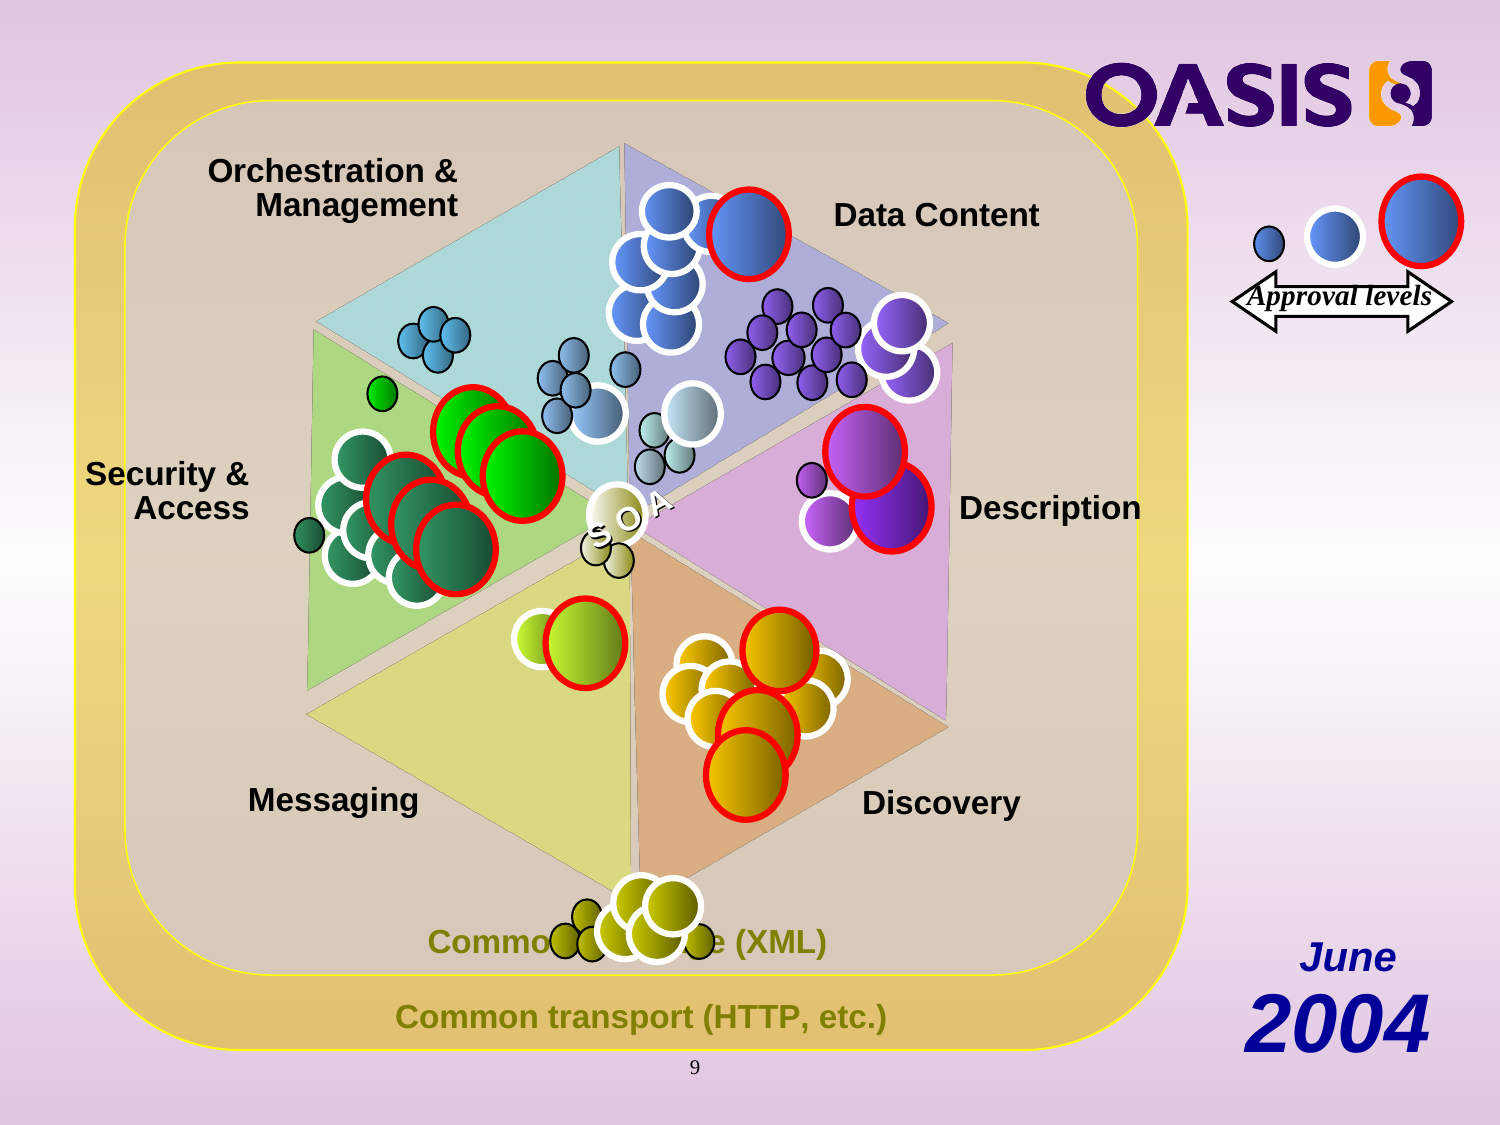

Orchestration & Management
Data Content
Approval levels
Security & Access
Description
S O A
# June
Messaging
Discovery
Common language (XML)‏
2004
Common transport (HTTP, etc.)‏